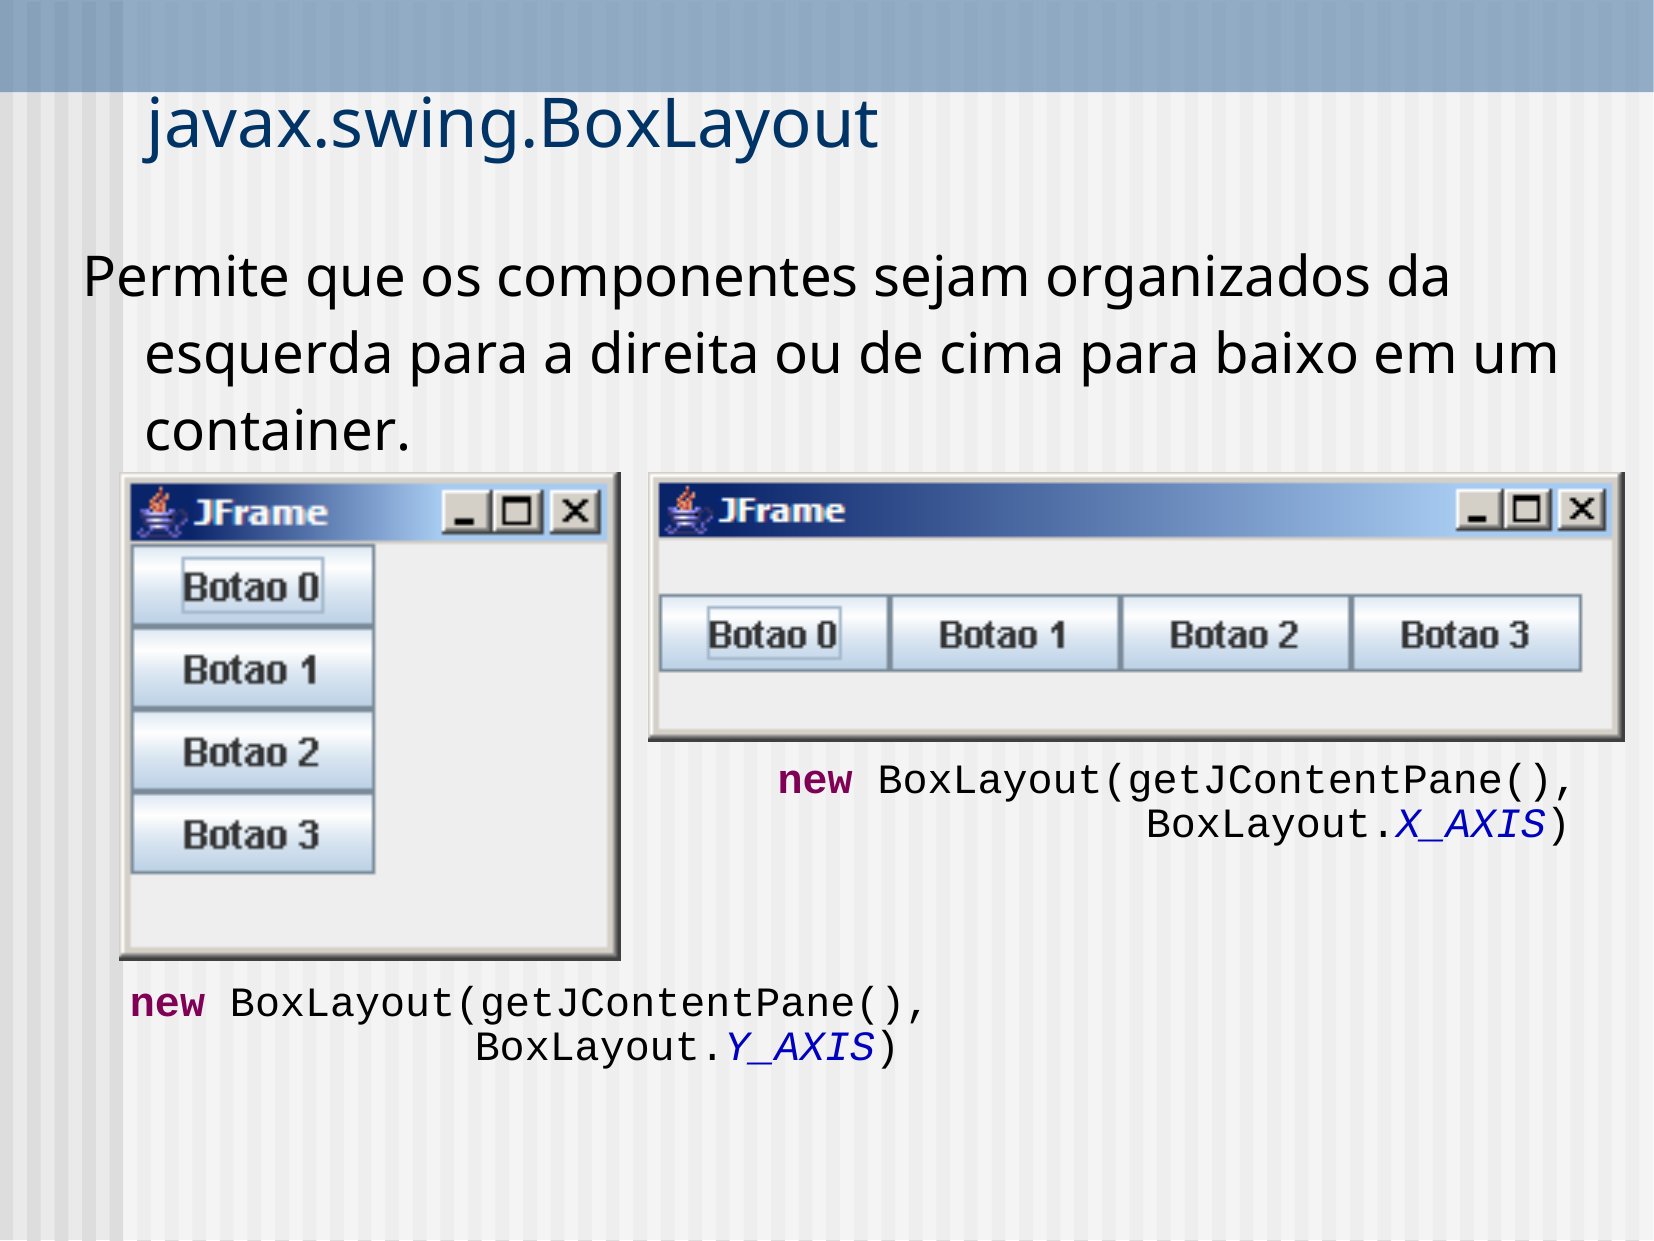

# javax.swing.BoxLayout
Permite que os componentes sejam organizados da esquerda para a direita ou de cima para baixo em um container.
new BoxLayout(getJContentPane(),
					BoxLayout.X_AXIS)
new BoxLayout(getJContentPane(),
				 BoxLayout.Y_AXIS)